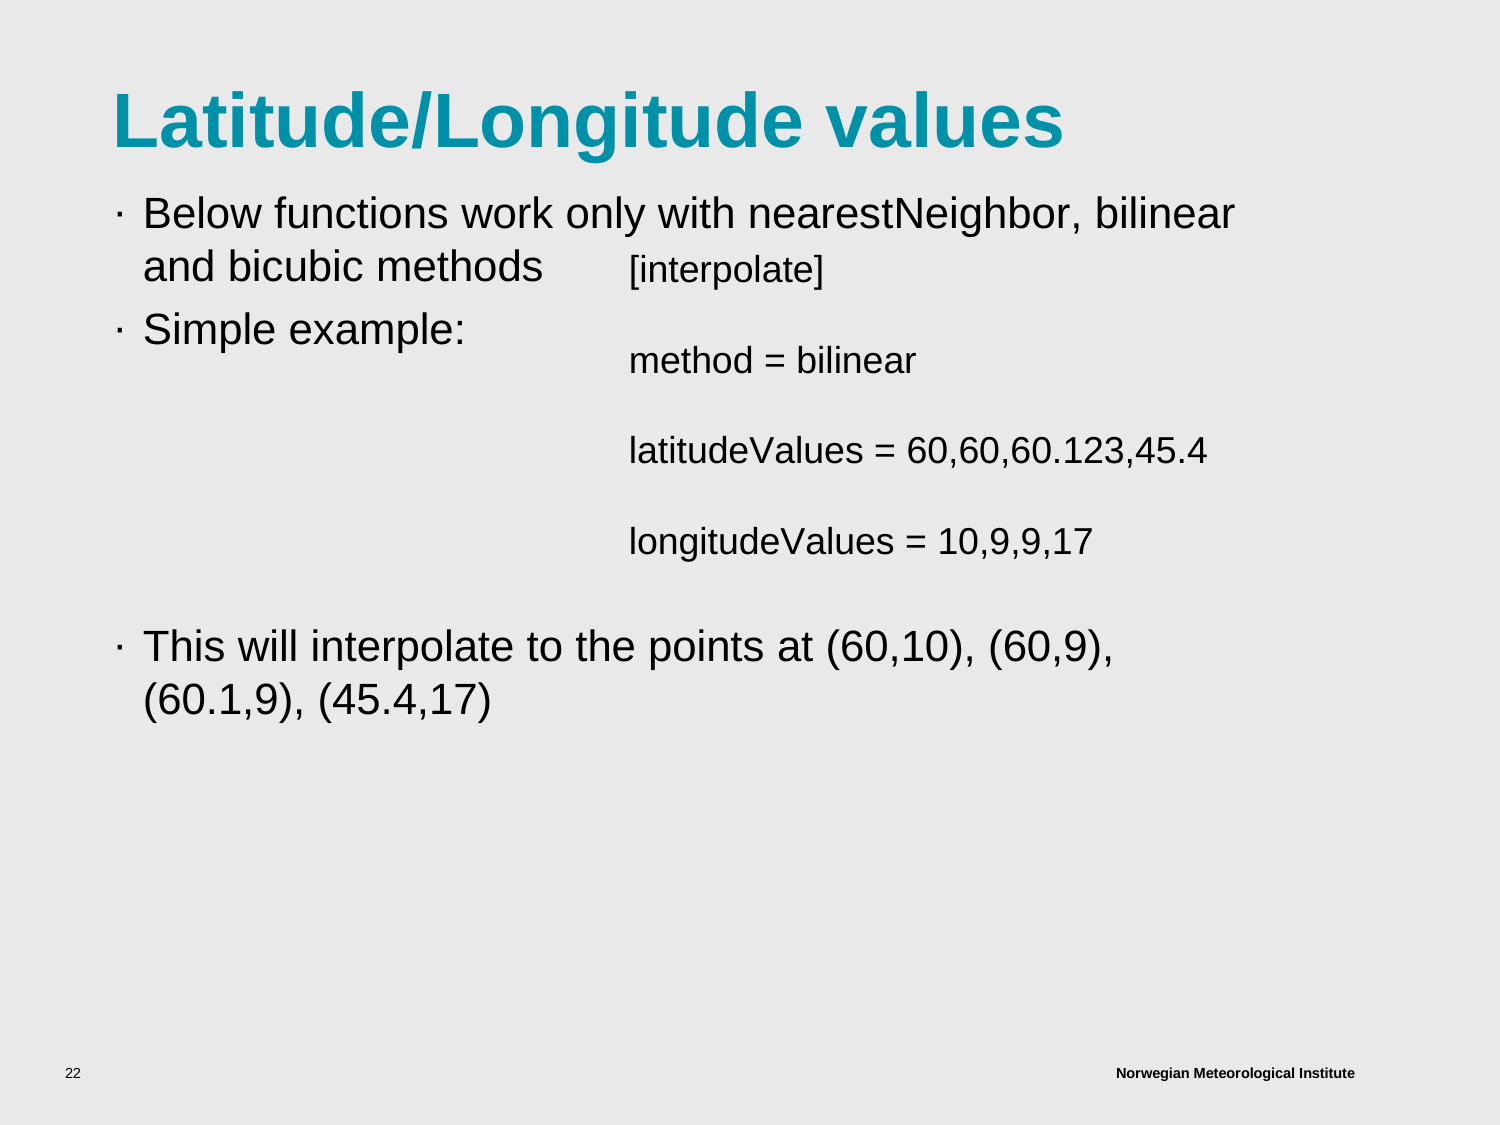

# Latitude/Longitude values
Below functions work only with nearestNeighbor, bilinear and bicubic methods
Simple example:
This will interpolate to the points at (60,10), (60,9), (60.1,9), (45.4,17)
[interpolate]
method = bilinear
latitudeValues = 60,60,60.123,45.4
longitudeValues = 10,9,9,17